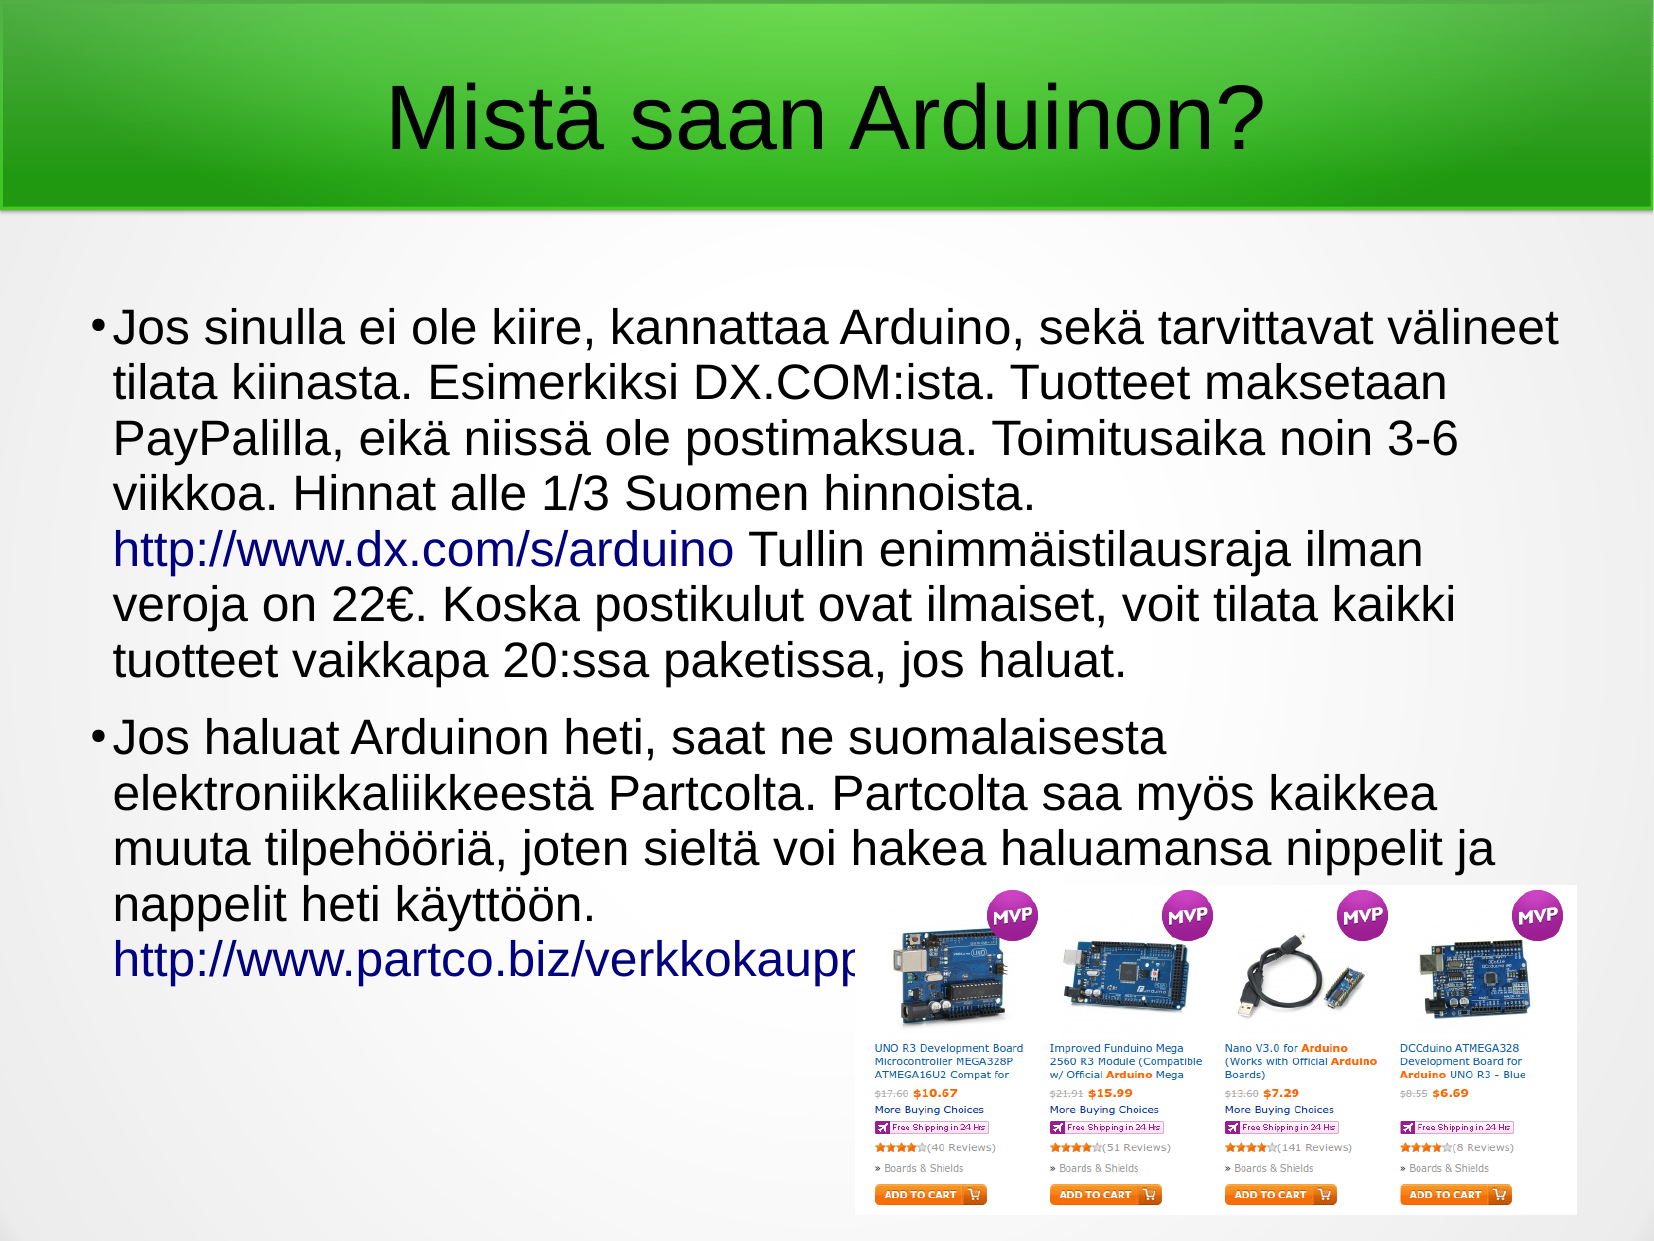

# Mistä saan Arduinon?
Jos sinulla ei ole kiire, kannattaa Arduino, sekä tarvittavat välineet tilata kiinasta. Esimerkiksi DX.COM:ista. Tuotteet maksetaan PayPalilla, eikä niissä ole postimaksua. Toimitusaika noin 3-6 viikkoa. Hinnat alle 1/3 Suomen hinnoista. http://www.dx.com/s/arduino Tullin enimmäistilausraja ilman veroja on 22€. Koska postikulut ovat ilmaiset, voit tilata kaikki tuotteet vaikkapa 20:ssa paketissa, jos haluat.
Jos haluat Arduinon heti, saat ne suomalaisesta elektroniikkaliikkeestä Partcolta. Partcolta saa myös kaikkea muuta tilpehööriä, joten sieltä voi hakea haluamansa nippelit ja nappelit heti käyttöön. http://www.partco.biz/verkkokauppa/index.php?cPath=5